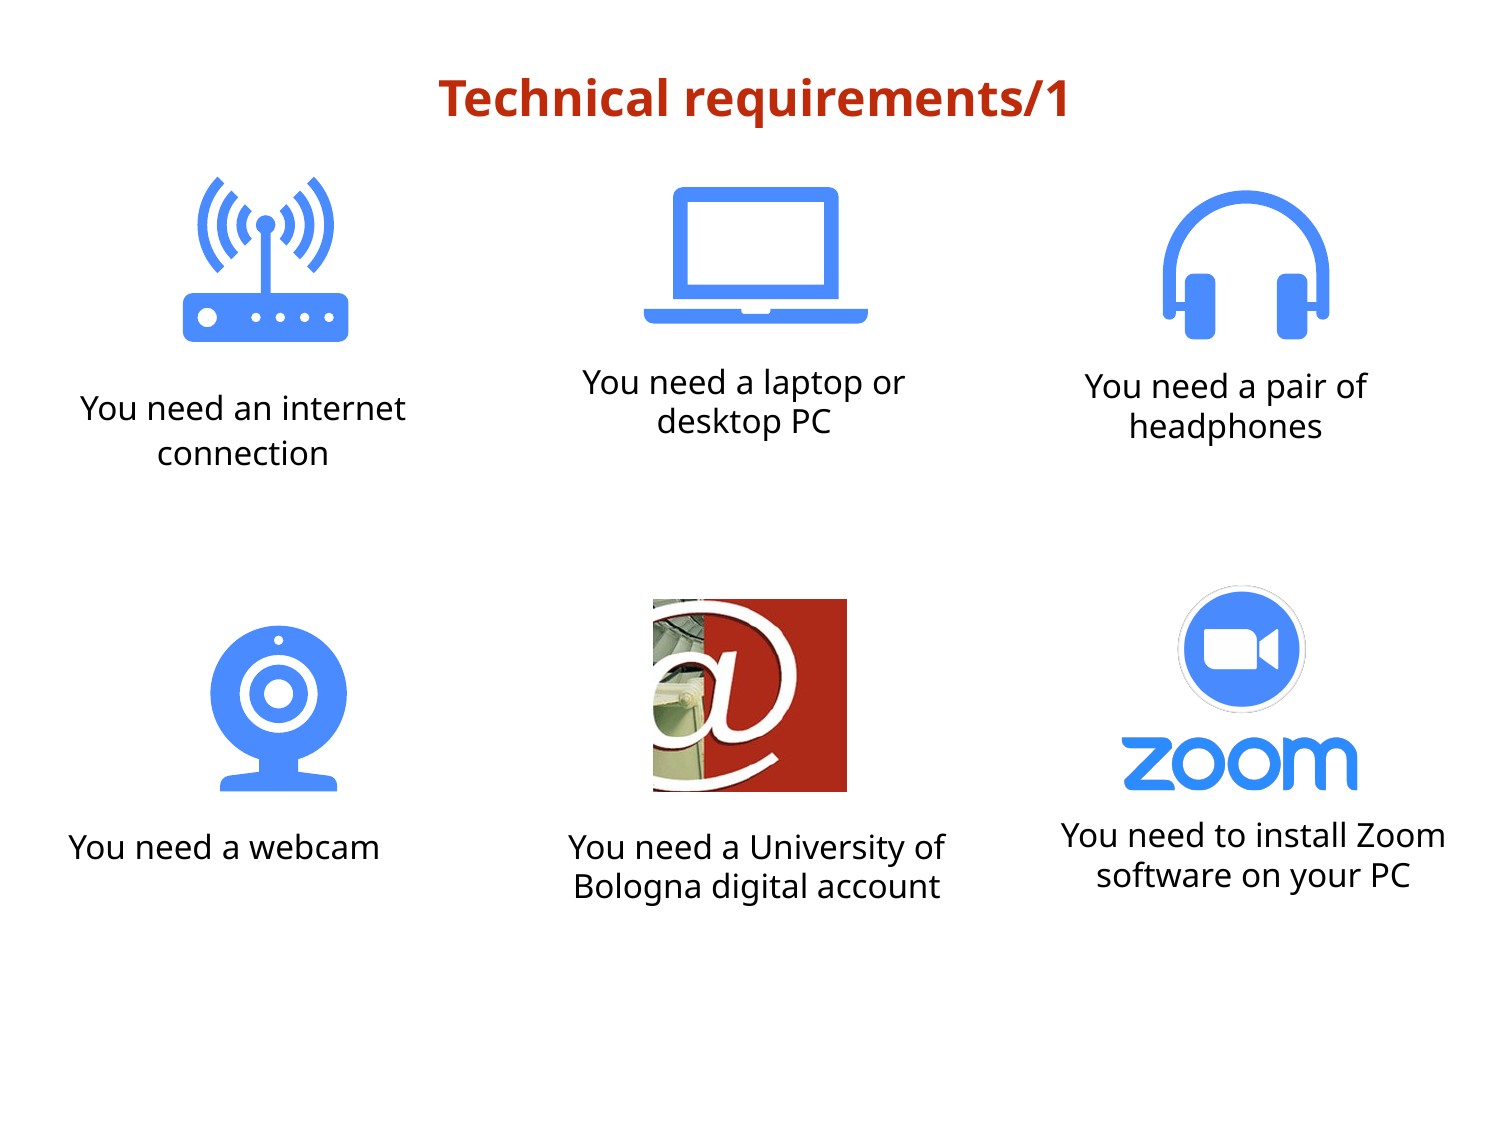

# Technical requirements/1
You need a laptop or desktop PC
You need a pair of headphones
You need an internet connection
You need to install Zoom software on your PC
You need a webcam
You need a University of Bologna digital account